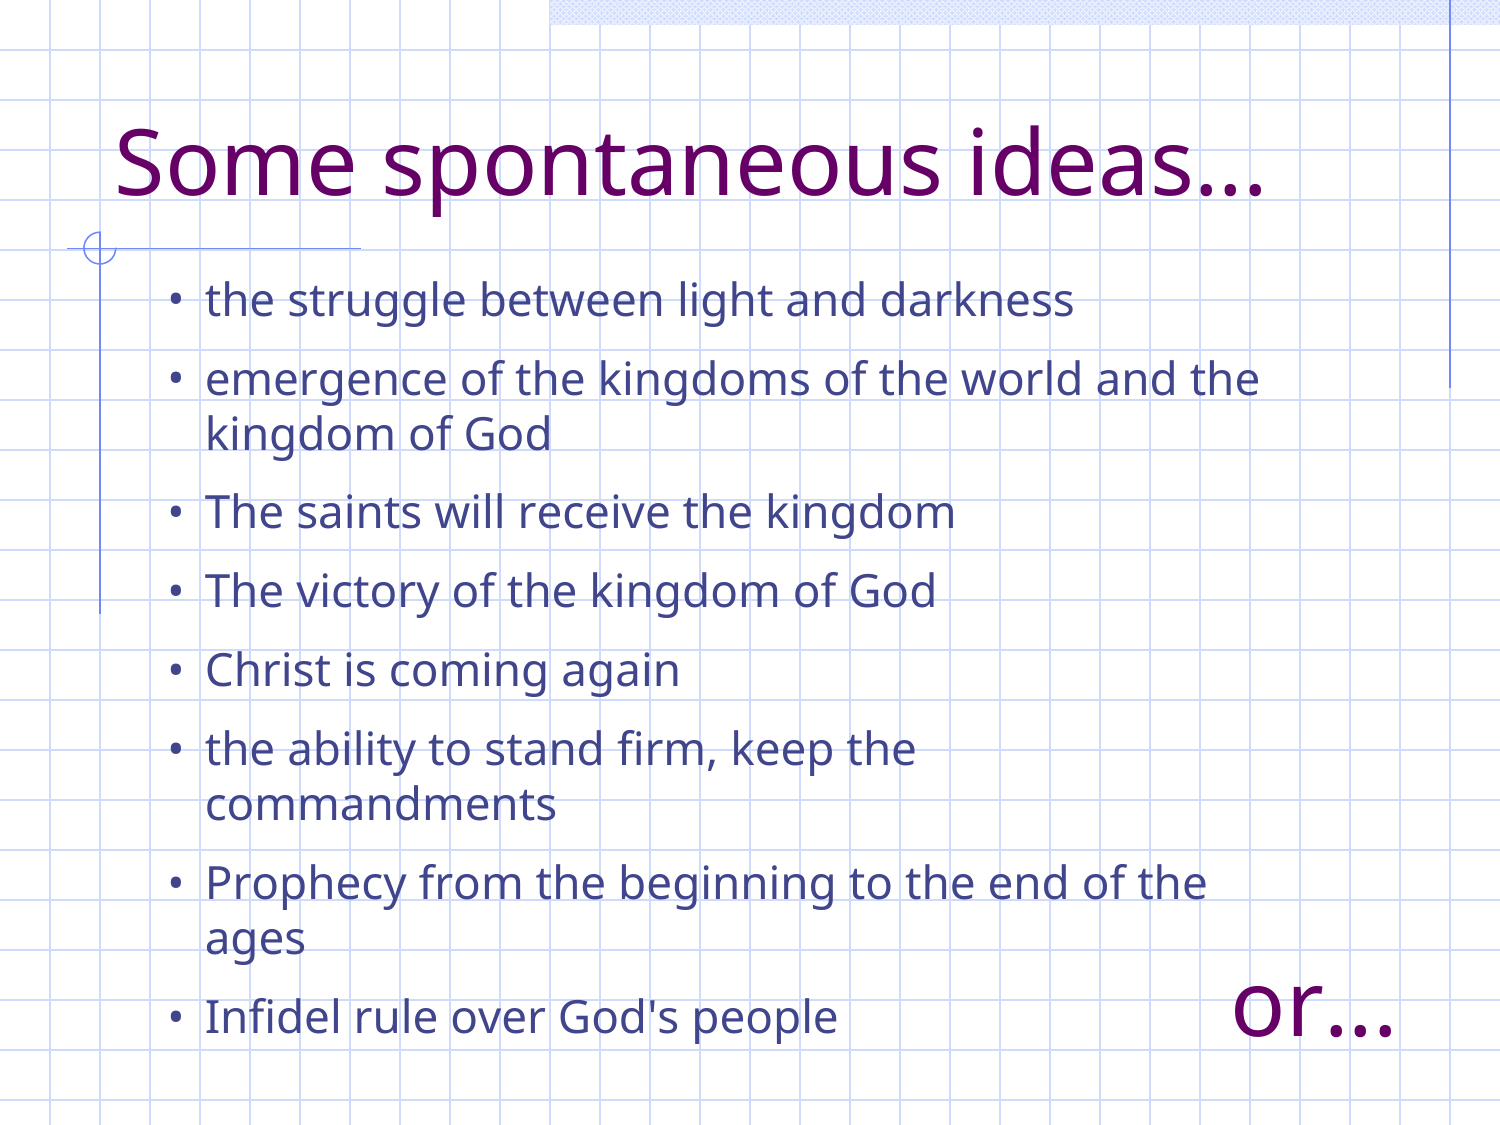

# Some spontaneous ideas...
the struggle between light and darkness
emergence of the kingdoms of the world and the kingdom of God
The saints will receive the kingdom
The victory of the kingdom of God
Christ is coming again
the ability to stand firm, keep the commandments
Prophecy from the beginning to the end of the ages
Infidel rule over God's people
or...